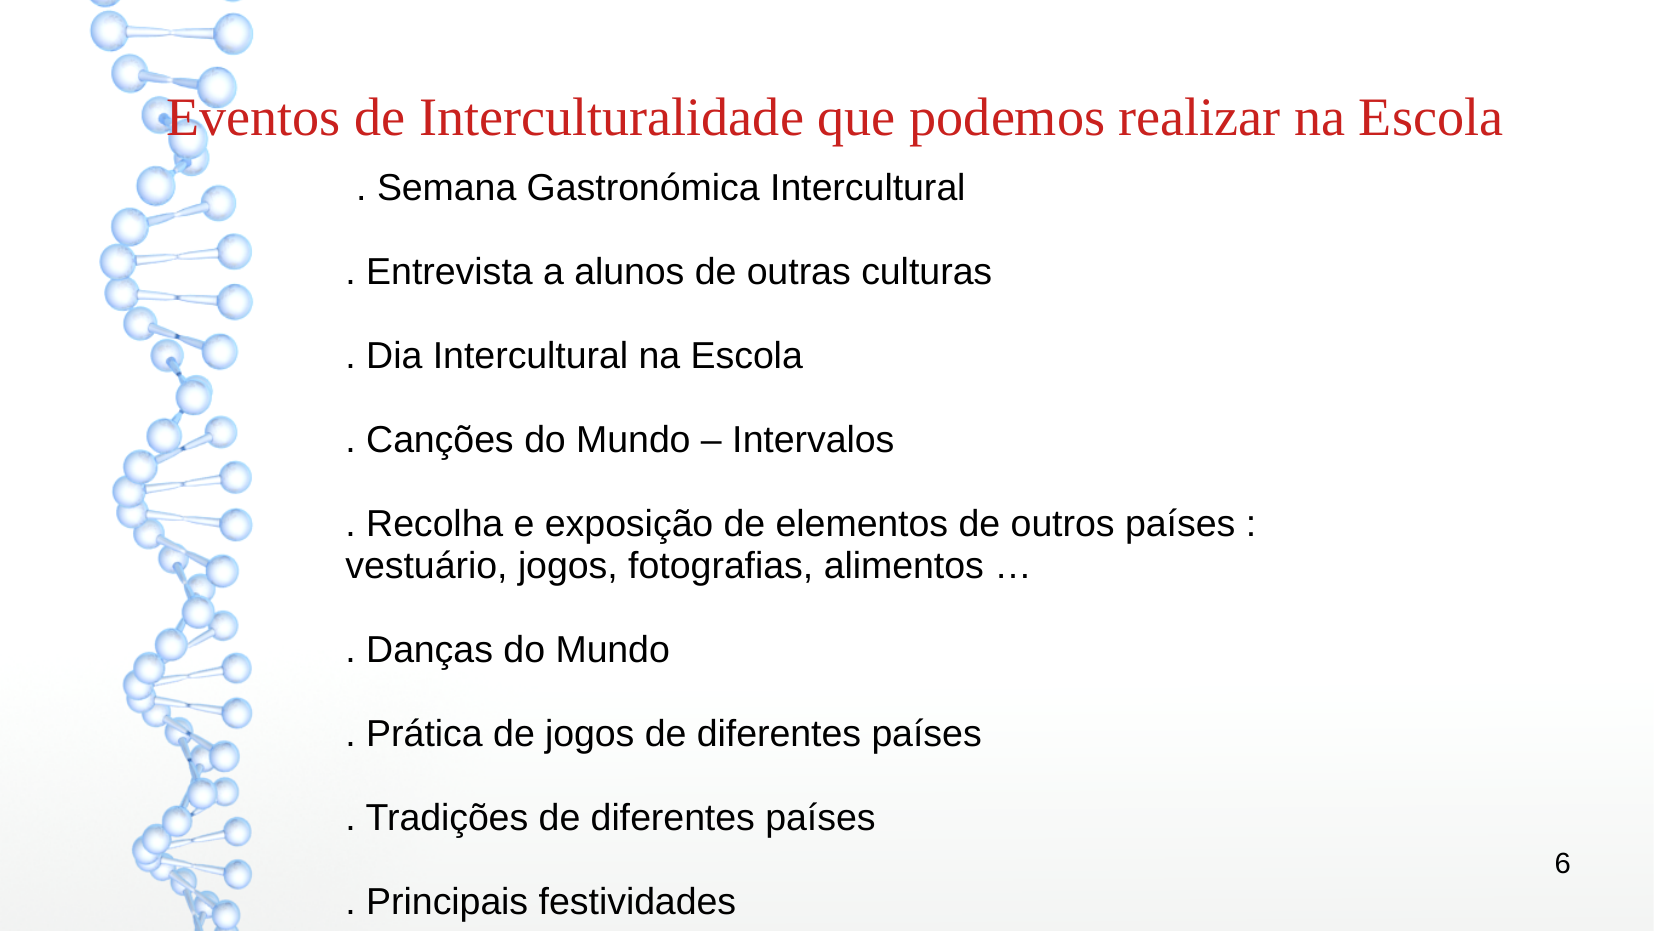

# Eventos de Interculturalidade que podemos realizar na Escola
 . Semana Gastronómica Intercultural
. Entrevista a alunos de outras culturas
. Dia Intercultural na Escola
. Canções do Mundo – Intervalos
. Recolha e exposição de elementos de outros países : vestuário, jogos, fotografias, alimentos …
. Danças do Mundo
. Prática de jogos de diferentes países
. Tradições de diferentes países
. Principais festividades
6